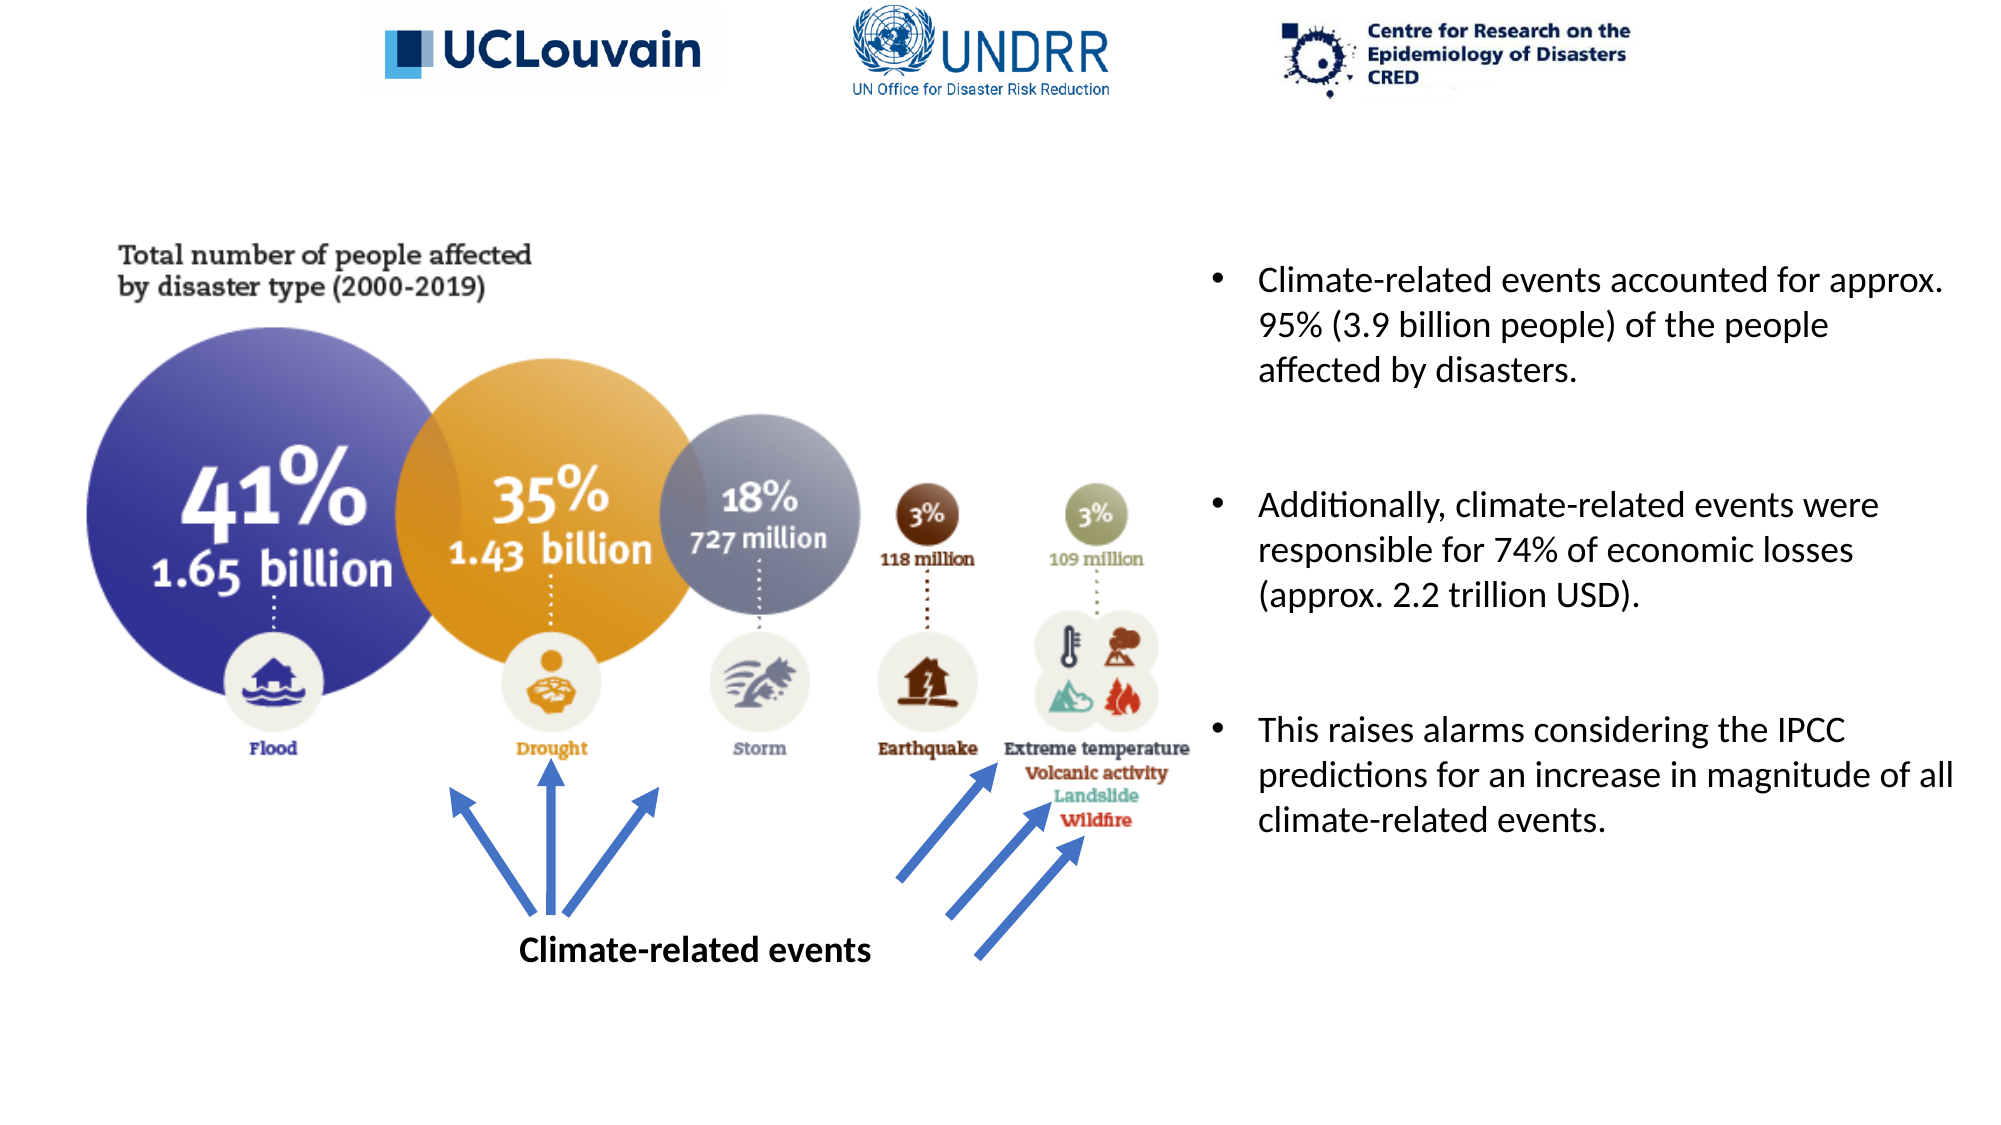

Climate-related events accounted for approx. 95% (3.9 billion people) of the people affected by disasters.
Additionally, climate-related events were responsible for 74% of economic losses (approx. 2.2 trillion USD).
This raises alarms considering the IPCC predictions for an increase in magnitude of all climate-related events.
Climate-related events